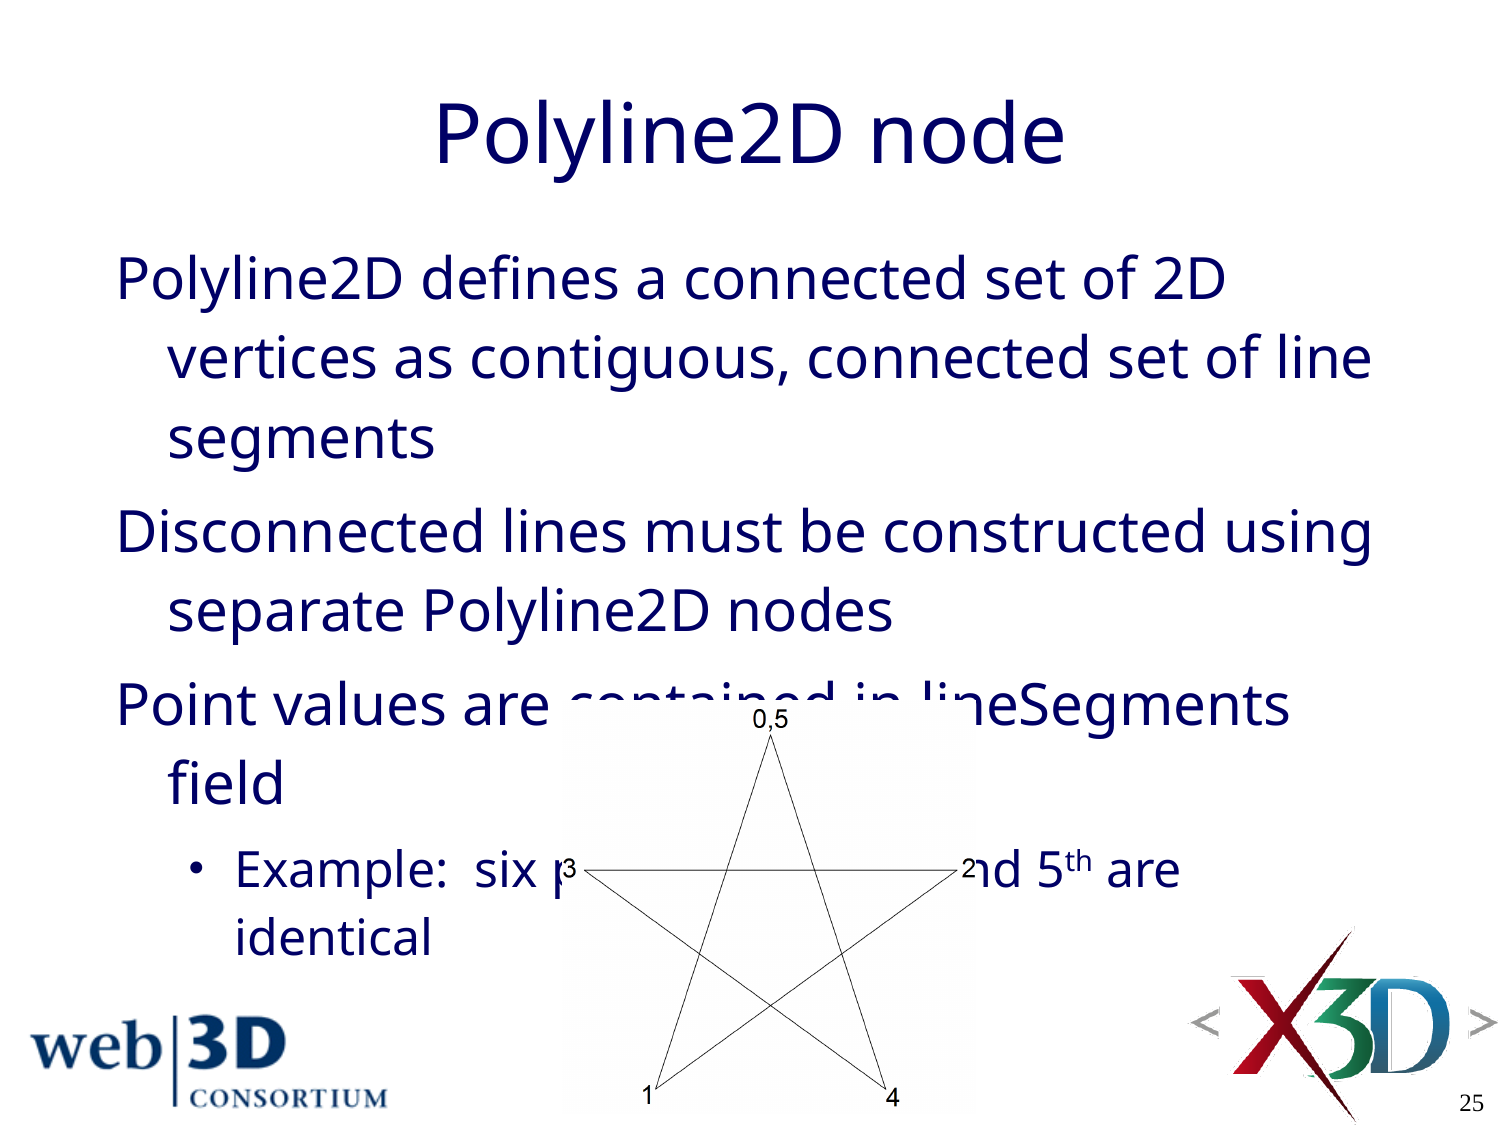

# Polyline2D node
Polyline2D defines a connected set of 2D vertices as contiguous, connected set of line segments
Disconnected lines must be constructed using separate Polyline2D nodes
Point values are contained in lineSegments field
Example: six point values, 0th and 5th are identical